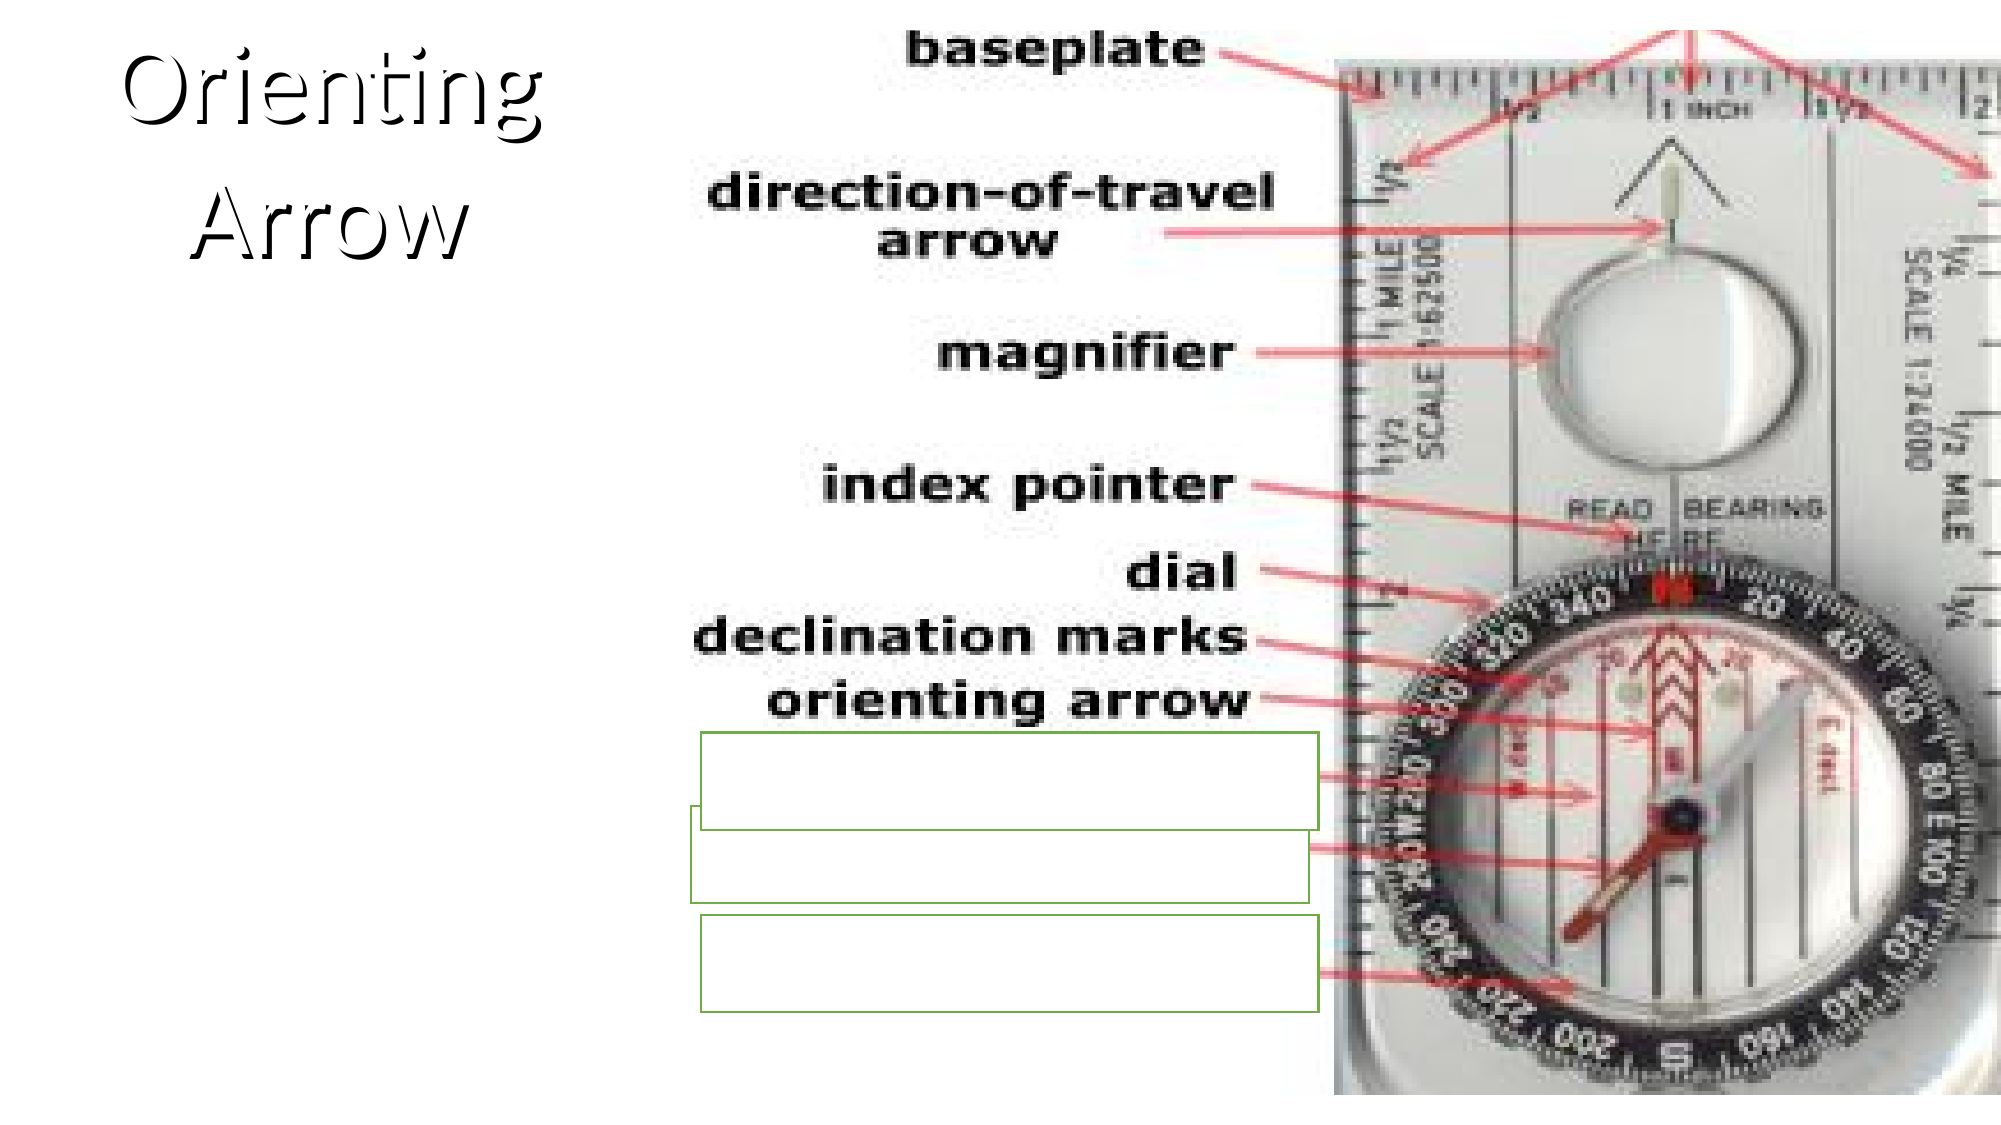

Orienting
Arrow
Marked on the floor of the housing. It rotates with the housing when the dial is turned. You use it to orient a compass to a map